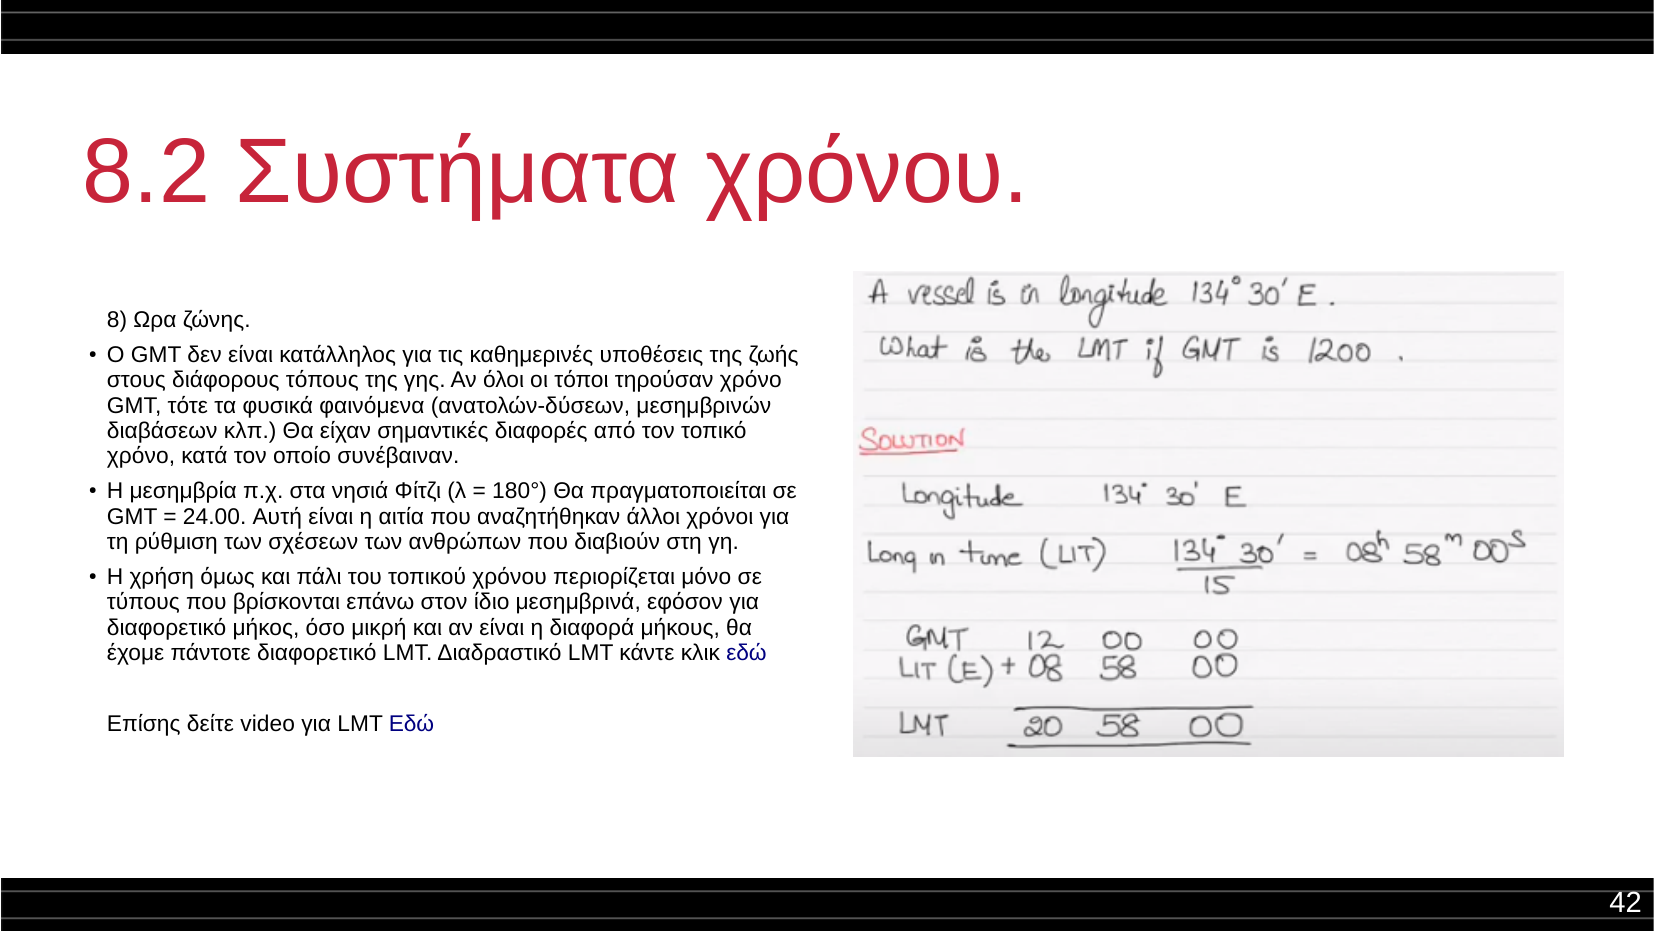

# 8.2 Συστήματα χρόνου.
8) Ωρα ζώνης.
Ο GMT δεν είναι κατάλληλος για τις καθημερινές υποθέσεις της ζωής στους διάφορους τόπους της γης. Αν όλοι οι τόποι τηρούσαν χρόνο GMT, τότε τα φυσικά φαινόμενα (ανατολών-δύσεων, μεσημβρινών διαβάσεων κλπ.) Θα είχαν σημαντικές διαφορές από τον τοπικό χρόνο, κατά τον οποίο συνέβαιναν.
Η μεσημβρία π.χ. στα νησιά Φίτζι (λ = 180°) Θα πραγματοποιείται σε GMT = 24.00. Αυτή είναι η αιτία που αναζητήθηκαν άλλοι χρόνοι για τη ρύθμιση των σχέσεων των ανθρώπων που διαβιούν στη γη.
Η χρήση όμως και πάλι του τοπικού χρόνου περιορίζεται μόνο σε τύπους που βρίσκονται επάνω στον ίδιο μεσημβρινά, εφόσον για διαφορετικό μήκος, όσο μικρή και αν είναι η διαφορά μήκους, θα έχομε πάντοτε διαφορετικό LΜΤ. Διαδραστικό LMT κάντε κλικ εδώ
Επίσης δείτε video για LMT Εδώ